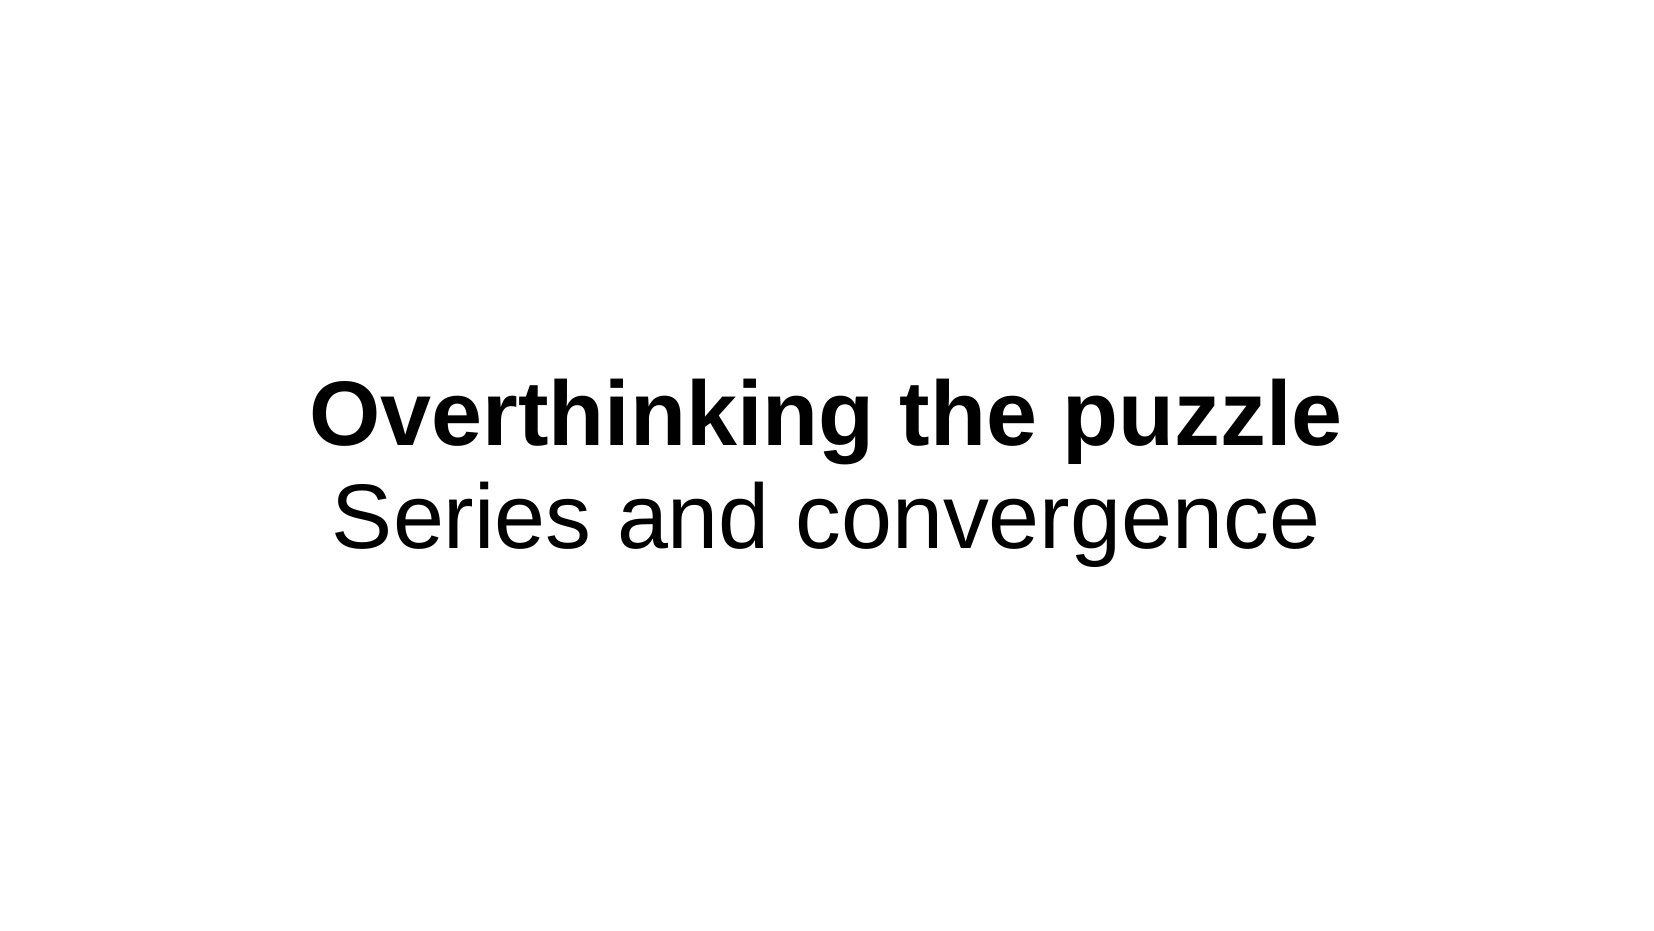

# Overthinking the puzzle Series and convergence